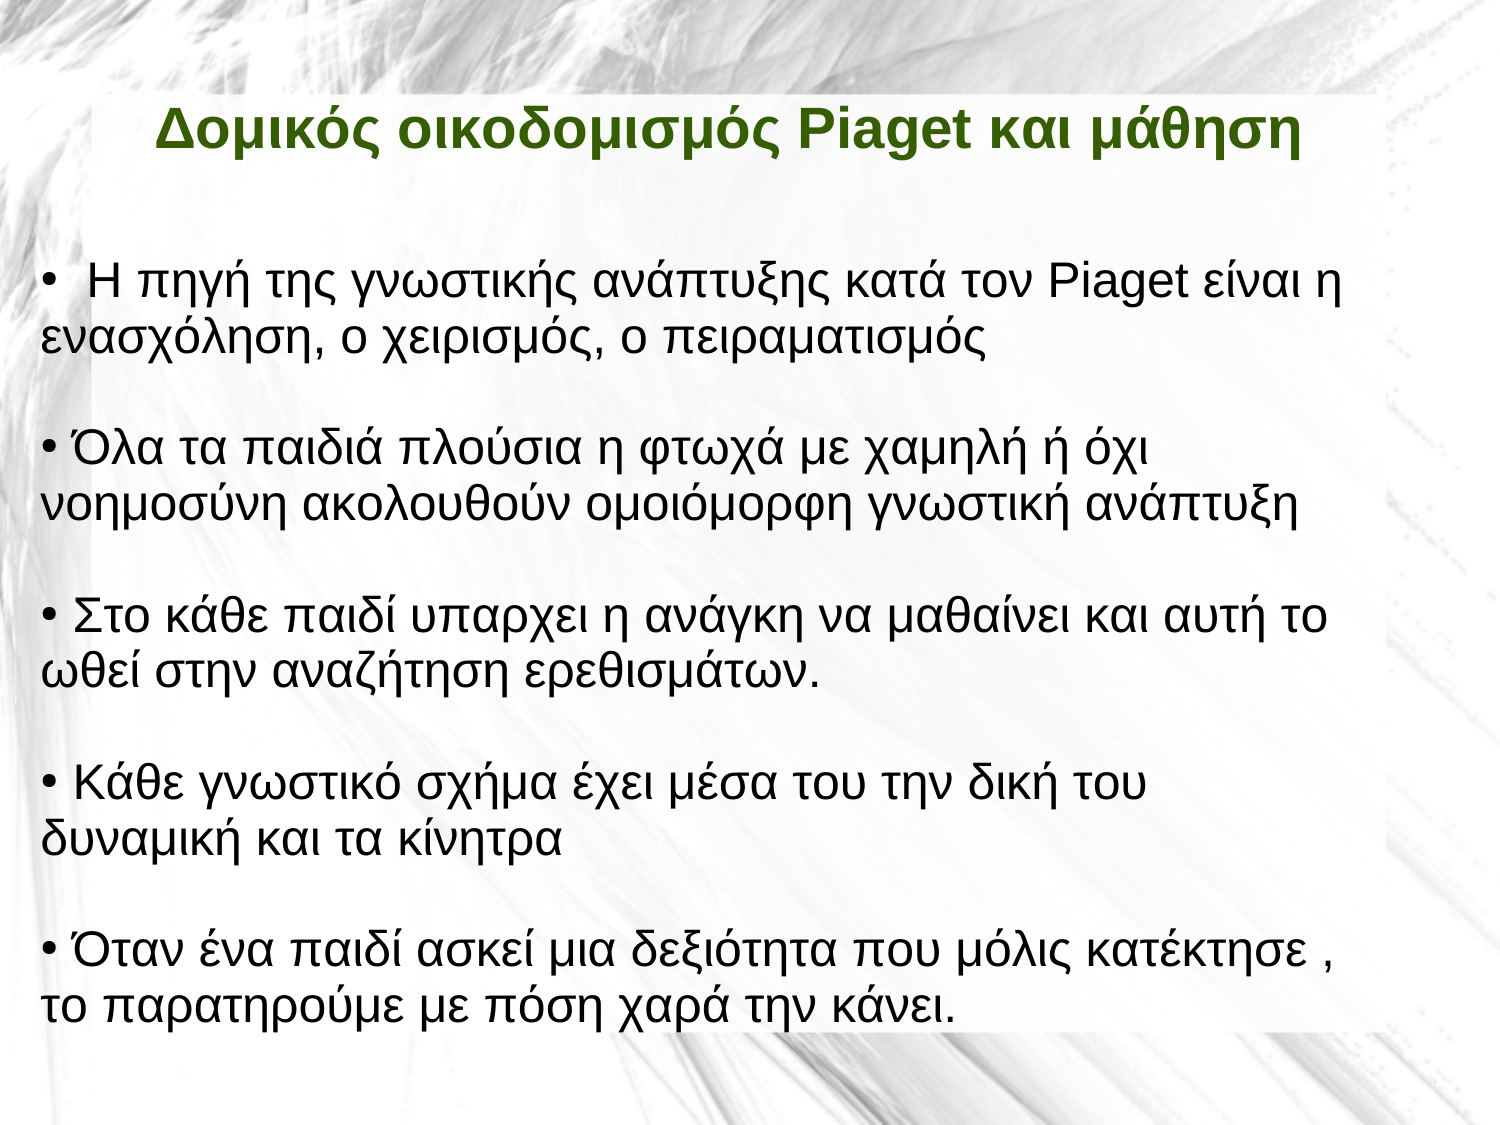

# Δομικός οικοδομισμός Piaget και μάθηση
 Η πηγή της γνωστικής ανάπτυξης κατά τον Piaget είναι η ενασχόληση, ο χειρισμός, ο πειραματισμός
 Όλα τα παιδιά πλούσια η φτωχά με χαμηλή ή όχι νοημοσύνη ακολουθούν ομοιόμορφη γνωστική ανάπτυξη
 Στο κάθε παιδί υπαρχει η ανάγκη να μαθαίνει και αυτή το ωθεί στην αναζήτηση ερεθισμάτων.
 Κάθε γνωστικό σχήμα έχει μέσα του την δική του δυναμική και τα κίνητρα
 Όταν ένα παιδί ασκεί μια δεξιότητα που μόλις κατέκτησε , το παρατηρούμε με πόση χαρά την κάνει.